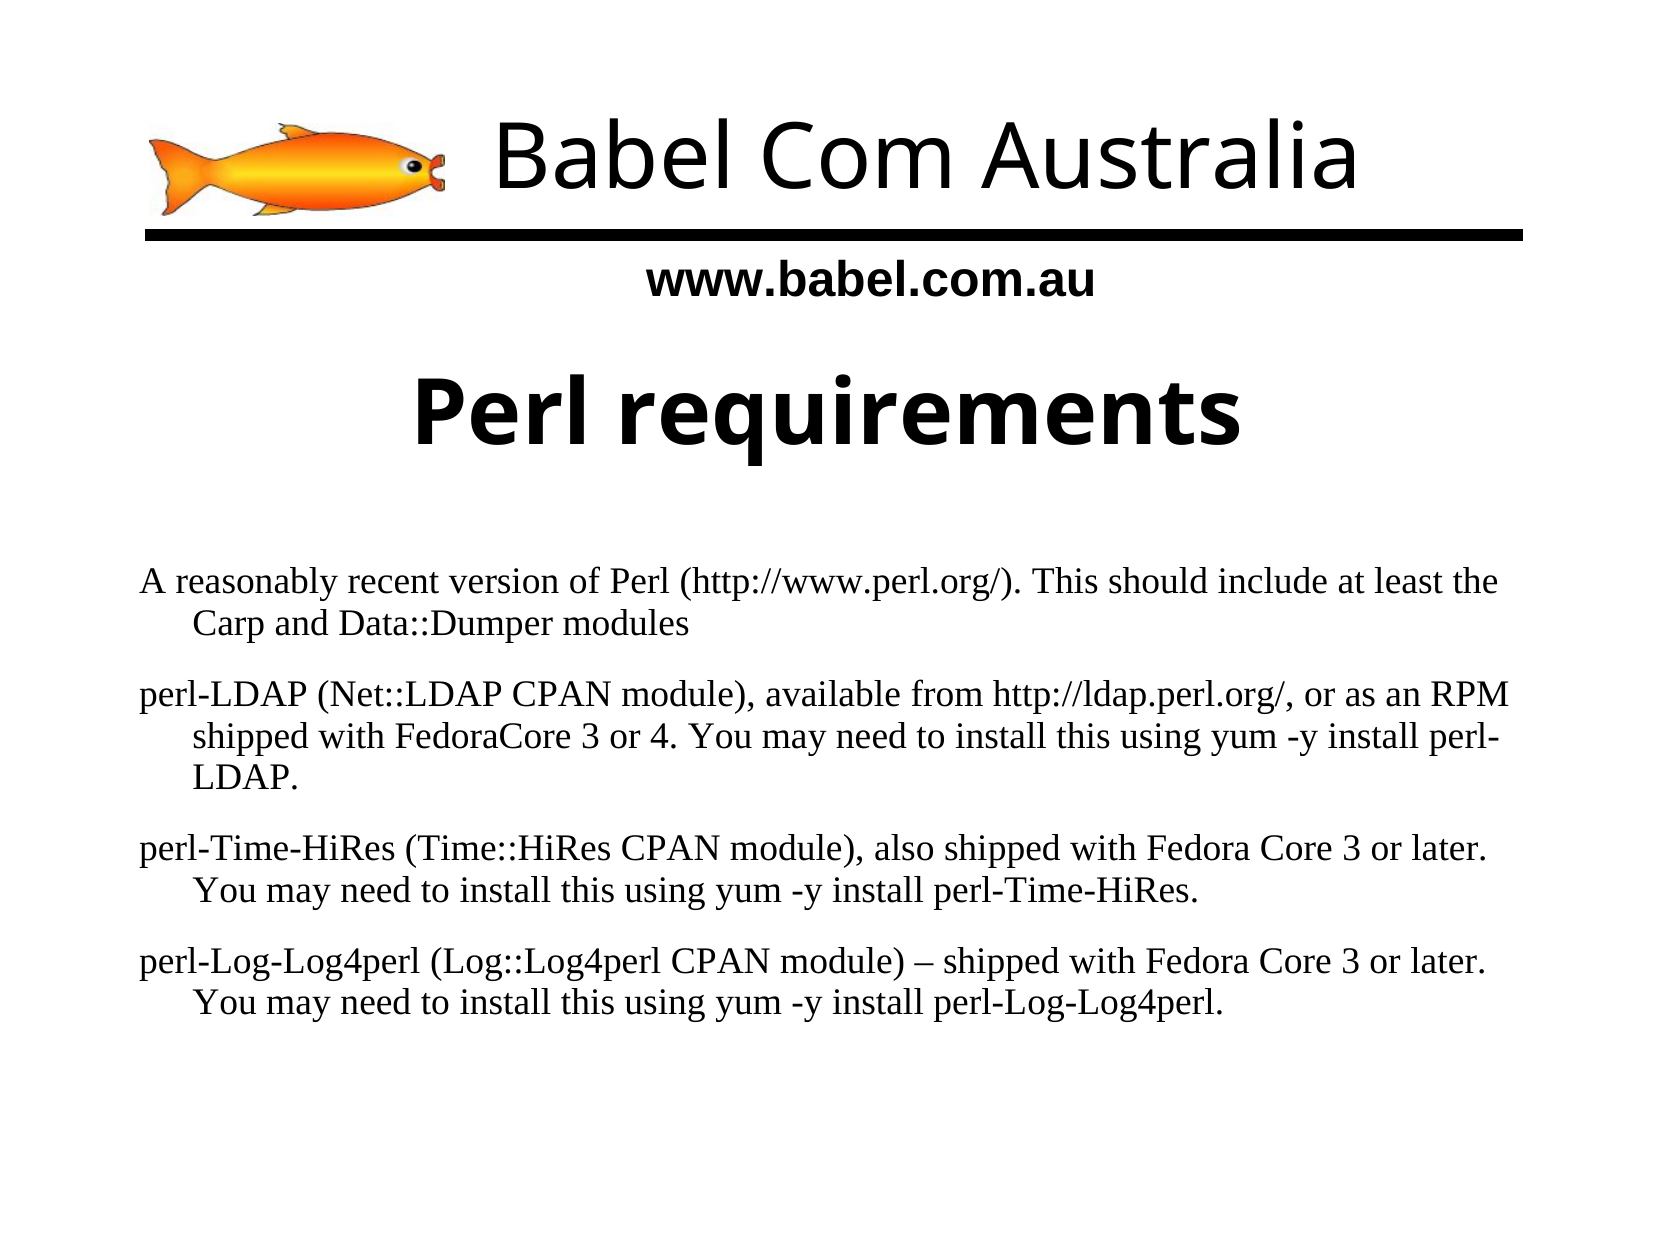

# Perl requirements
A reasonably recent version of Perl (http://www.perl.org/). This should include at least the Carp and Data::Dumper modules
perl-LDAP (Net::LDAP CPAN module), available from http://ldap.perl.org/, or as an RPM shipped with FedoraCore 3 or 4. You may need to install this using yum -y install perl-LDAP.
perl-Time-HiRes (Time::HiRes CPAN module), also shipped with Fedora Core 3 or later. You may need to install this using yum -y install perl-Time-HiRes.
perl-Log-Log4perl (Log::Log4perl CPAN module) – shipped with Fedora Core 3 or later. You may need to install this using yum -y install perl-Log-Log4perl.